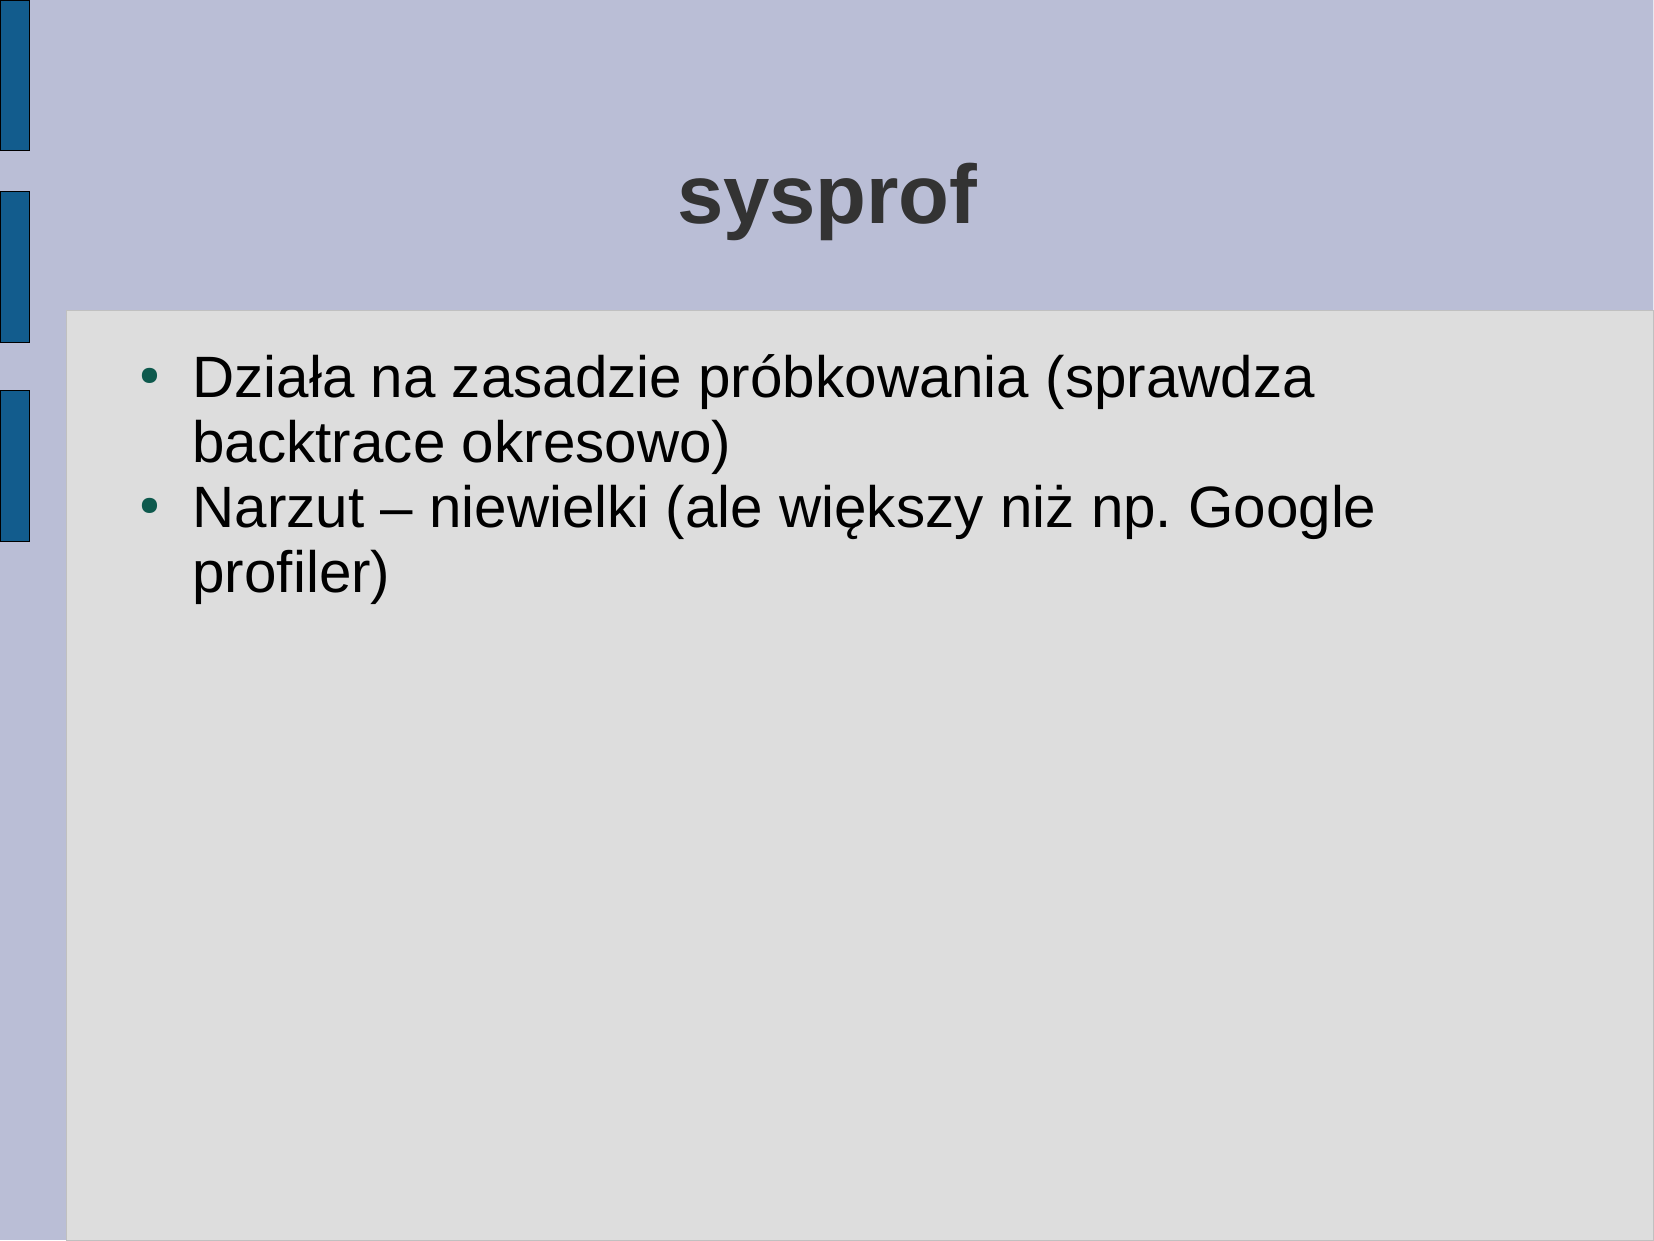

# sysprof
Działa na zasadzie próbkowania (sprawdza backtrace okresowo)
Narzut – niewielki (ale większy niż np. Google profiler)